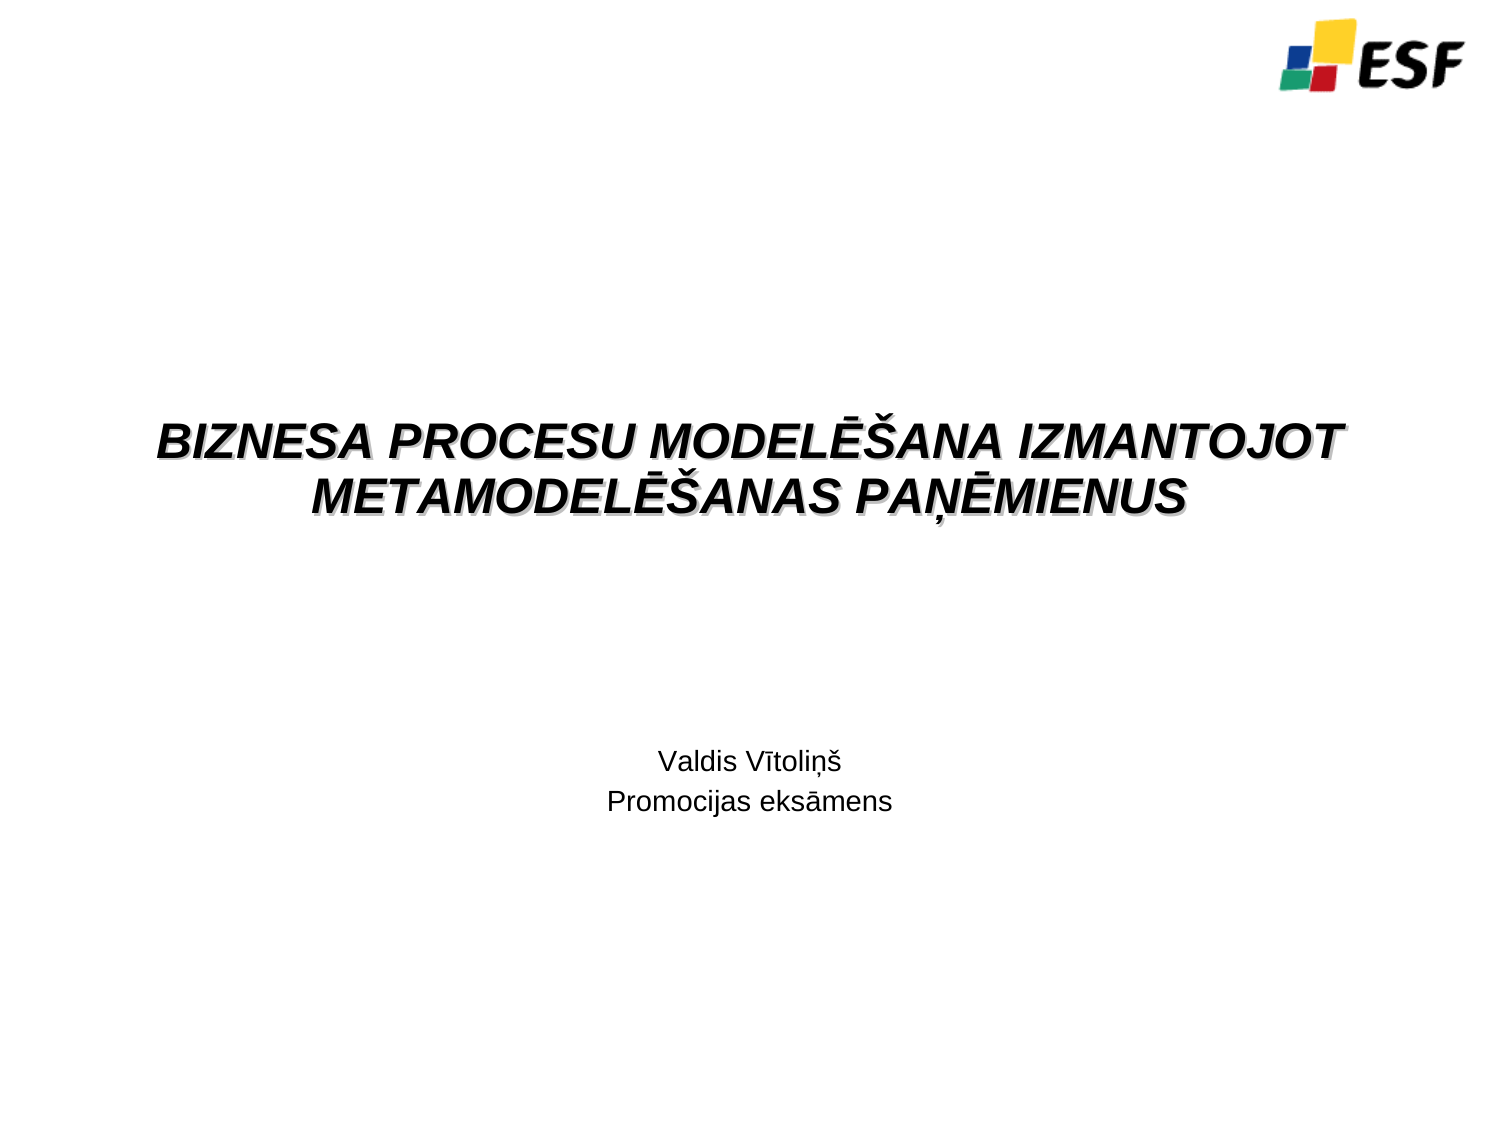

# BIZNESA PROCESU MODELĒŠANA IZMANTOJOT METAMODELĒŠANAS PAŅĒMIENUS
Valdis Vītoliņš
Promocijas eksāmens